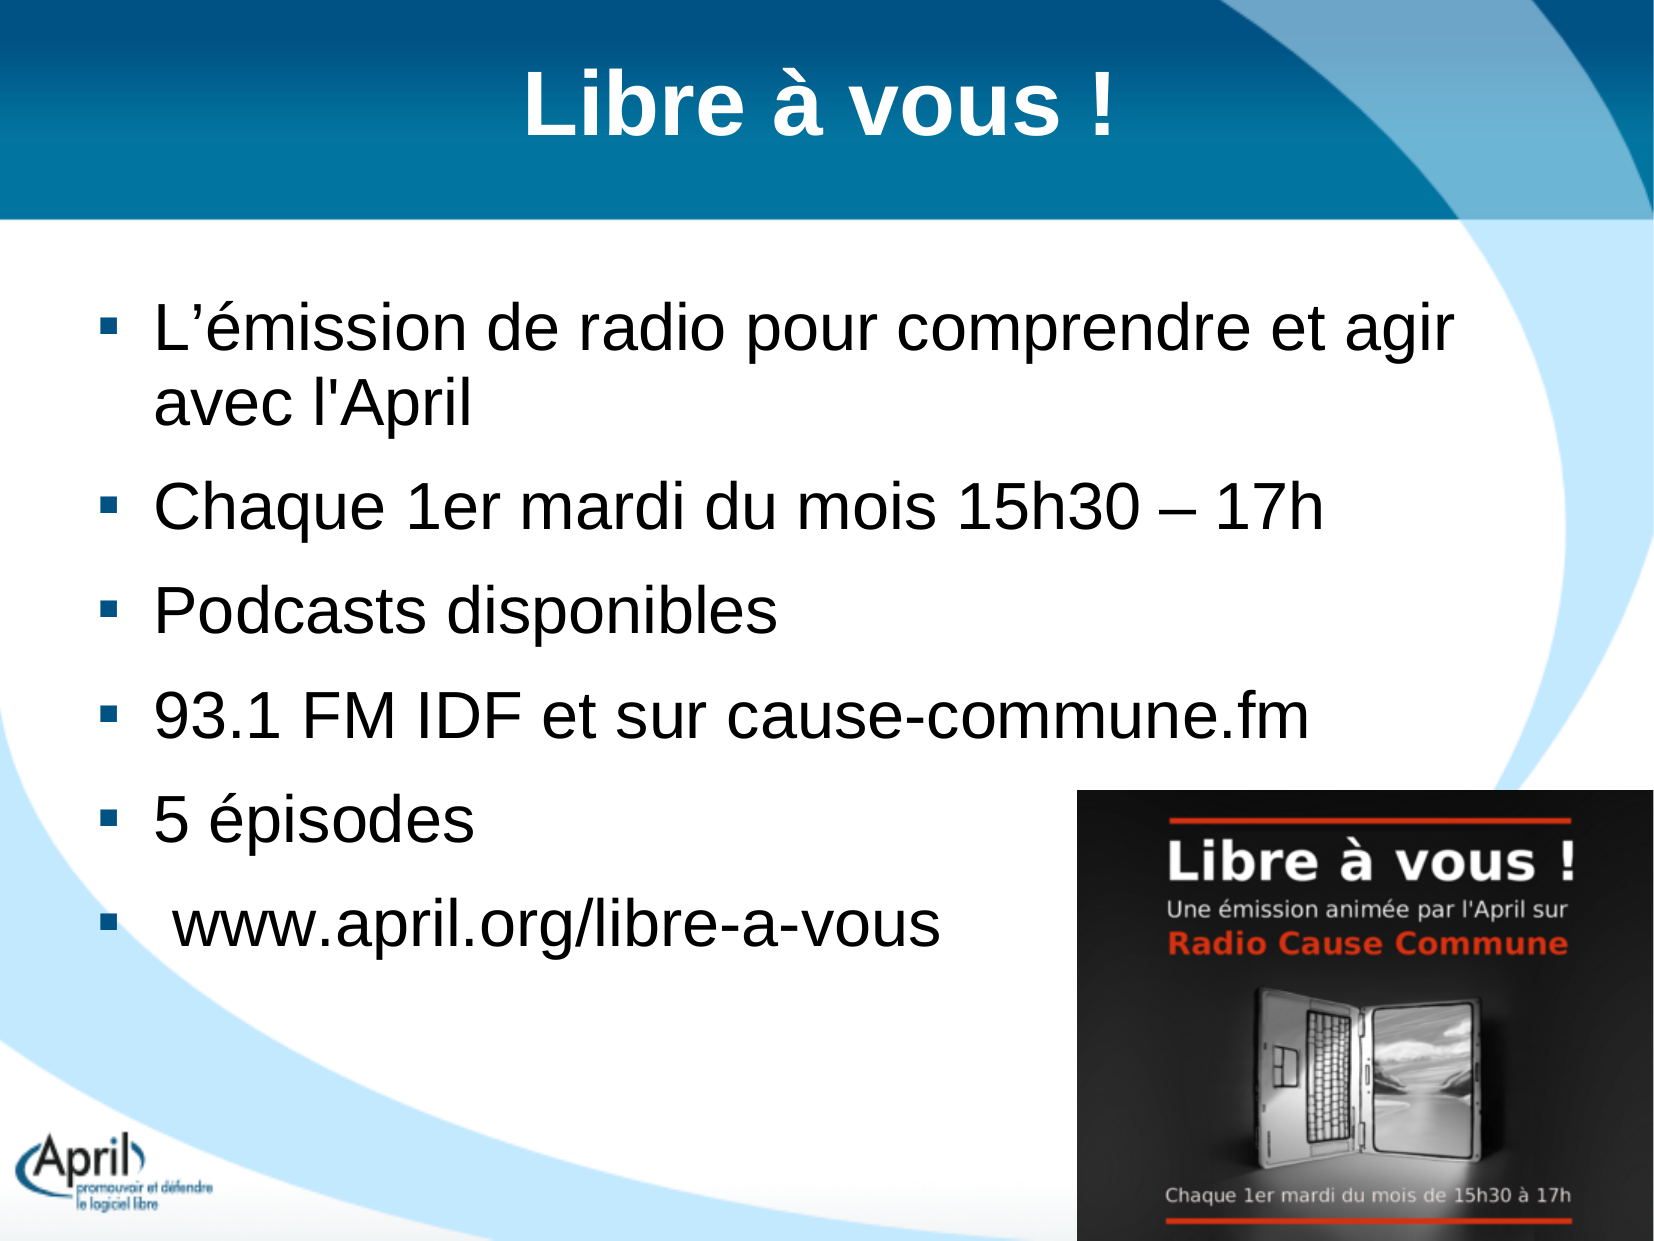

Libre à vous !
# L’émission de radio pour comprendre et agir avec l'April
Chaque 1er mardi du mois 15h30 – 17h
Podcasts disponibles
93.1 FM IDF et sur cause-commune.fm
5 épisodes
 www.april.org/libre-a-vous